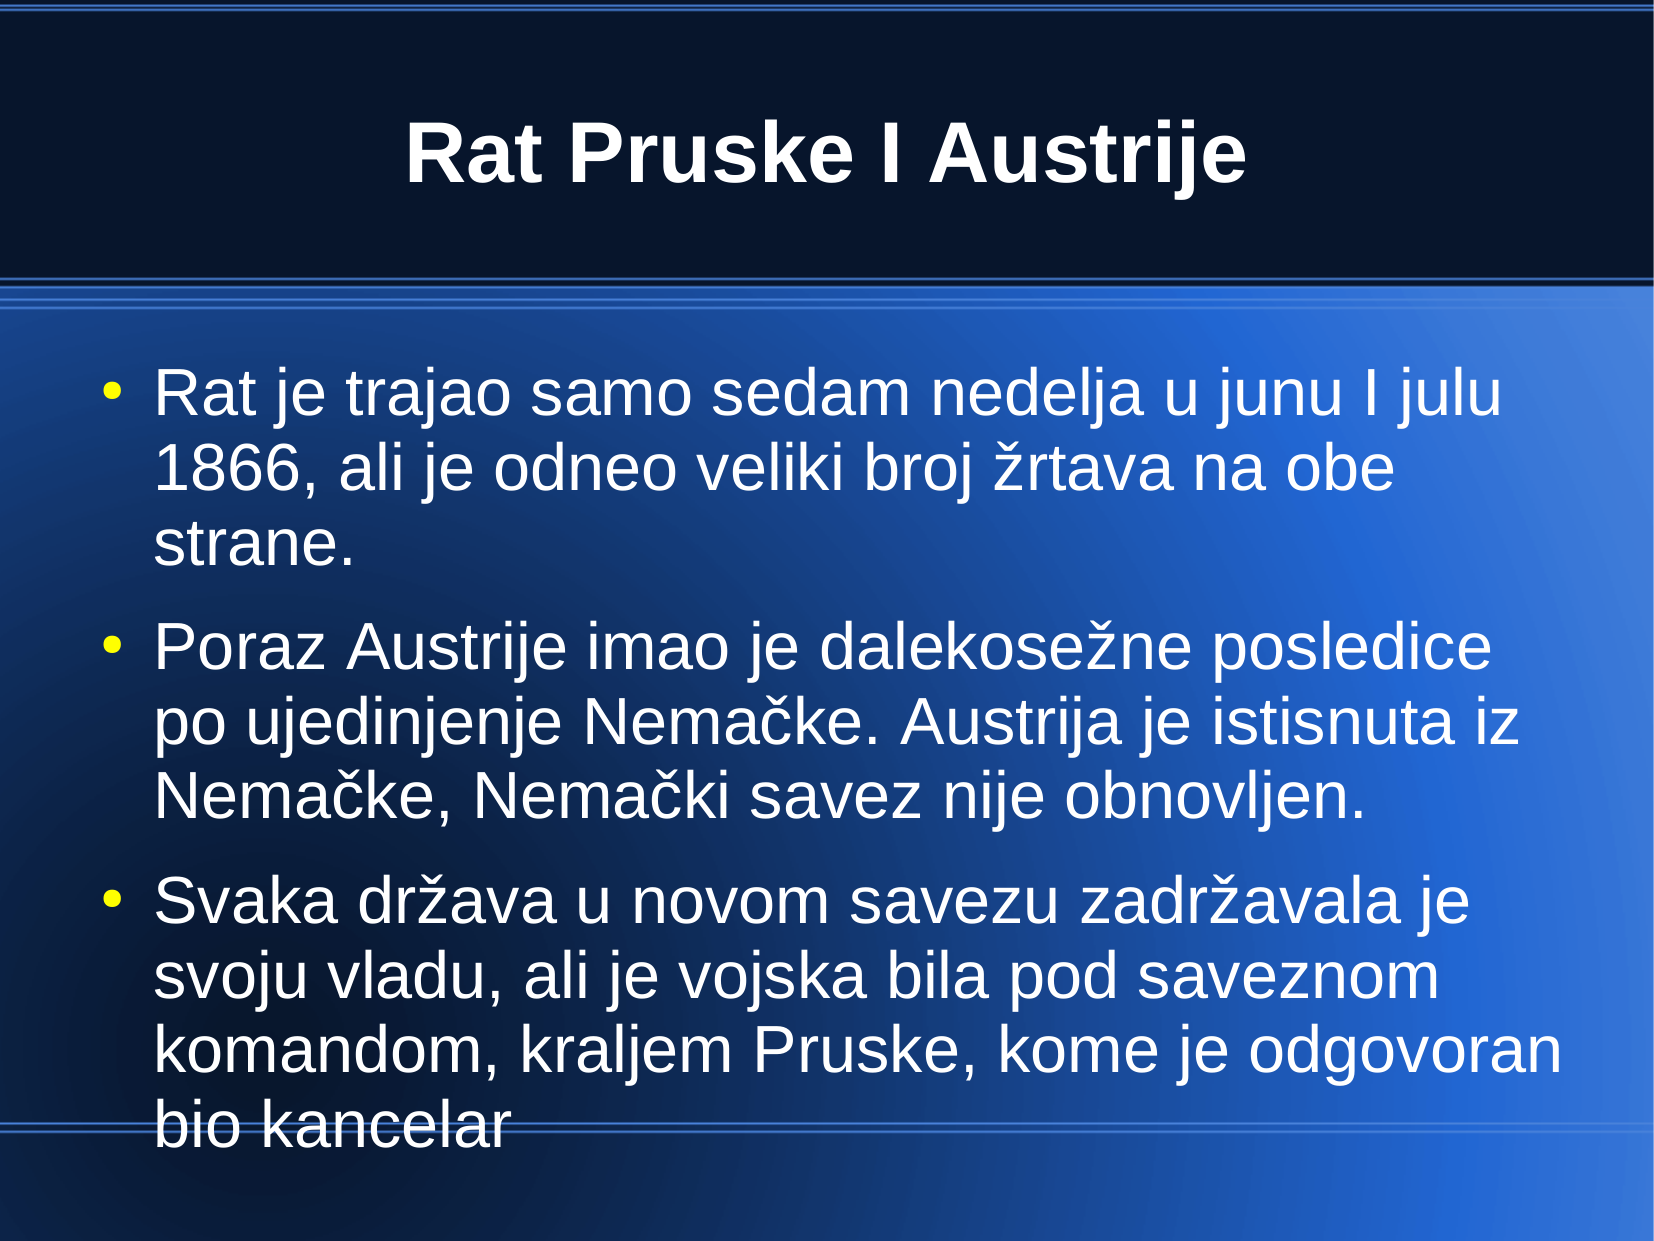

# Rat Pruske I Austrije
Rat je trajao samo sedam nedelja u junu I julu 1866, ali je odneo veliki broj žrtava na obe strane.
Poraz Austrije imao je dalekosežne posledice po ujedinjenje Nemačke. Austrija je istisnuta iz Nemačke, Nemački savez nije obnovljen.
Svaka država u novom savezu zadržavala je svoju vladu, ali je vojska bila pod saveznom komandom, kraljem Pruske, kome je odgovoran bio kancelar